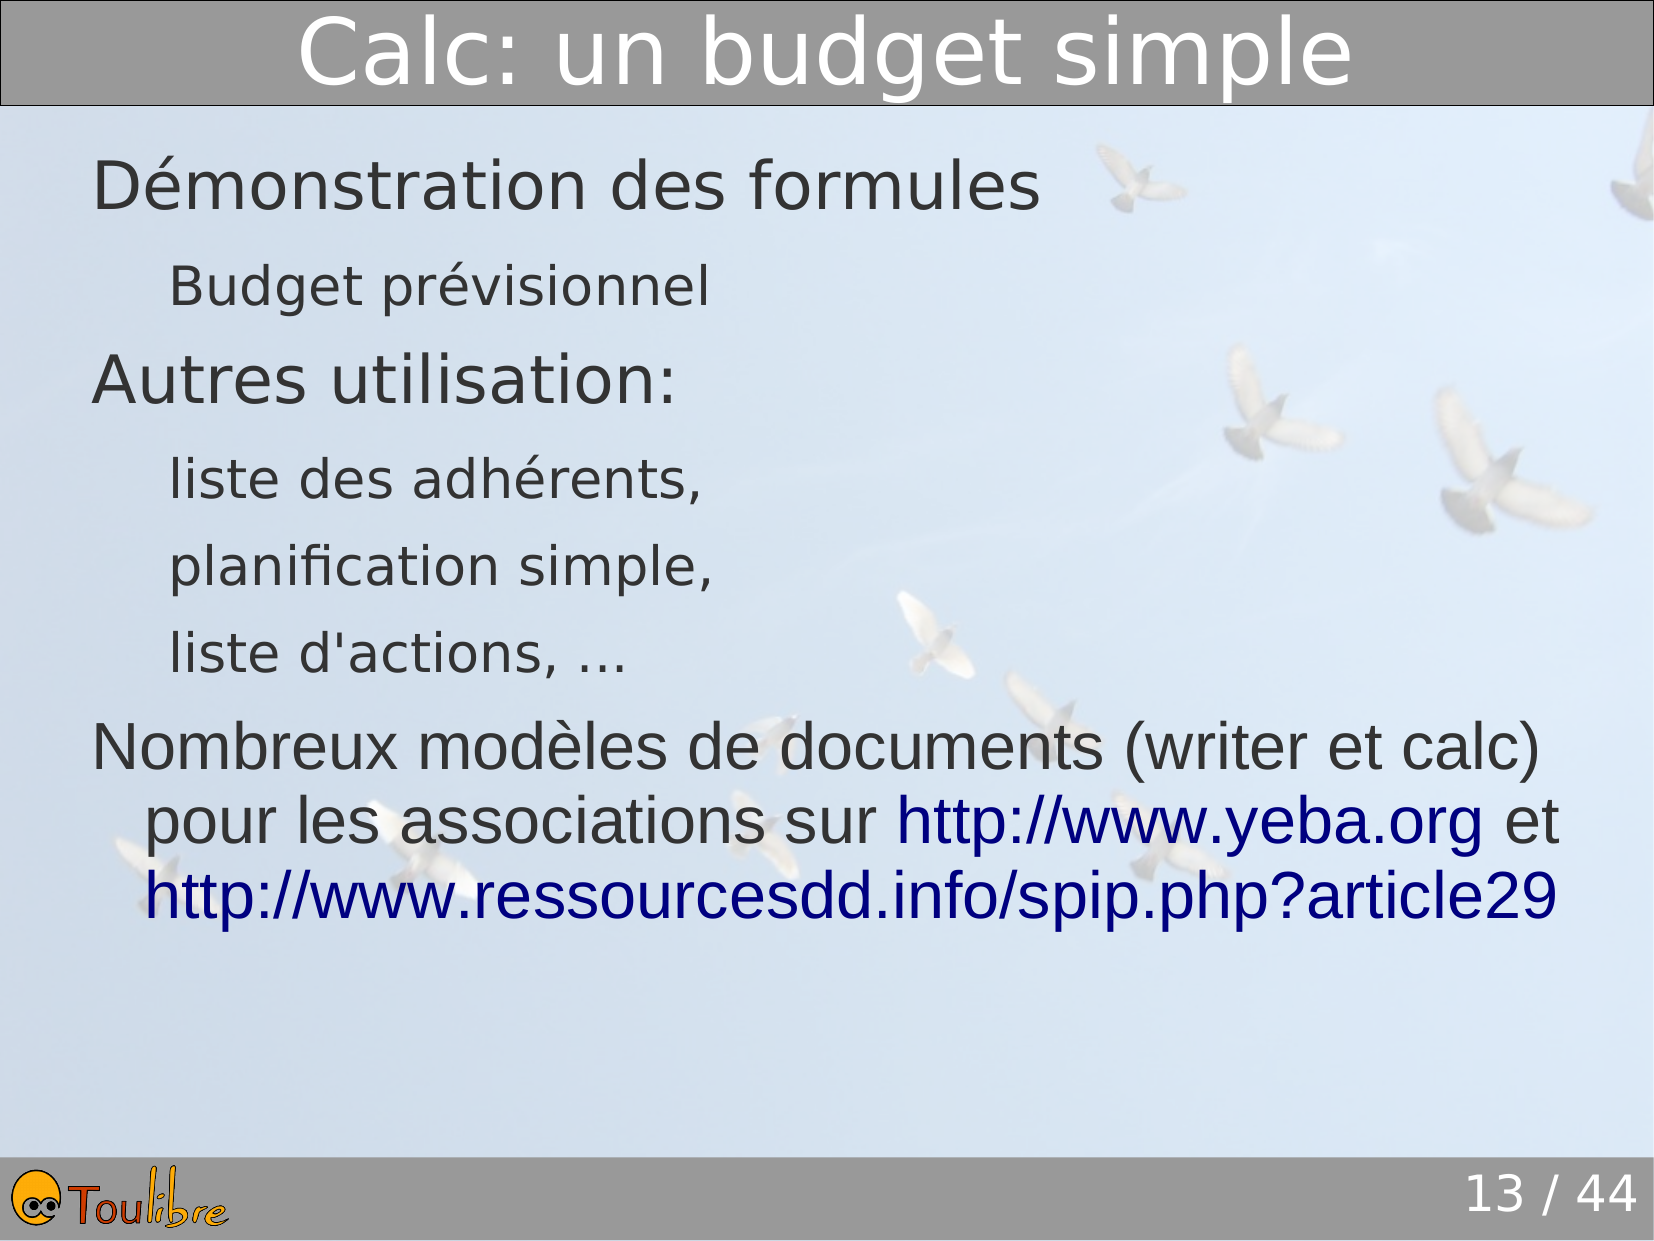

# Calc: un budget simple
Démonstration des formules
Budget prévisionnel
Autres utilisation:
liste des adhérents,
planification simple,
liste d'actions, ...
Nombreux modèles de documents (writer et calc) pour les associations sur http://www.yeba.org et http://www.ressourcesdd.info/spip.php?article29